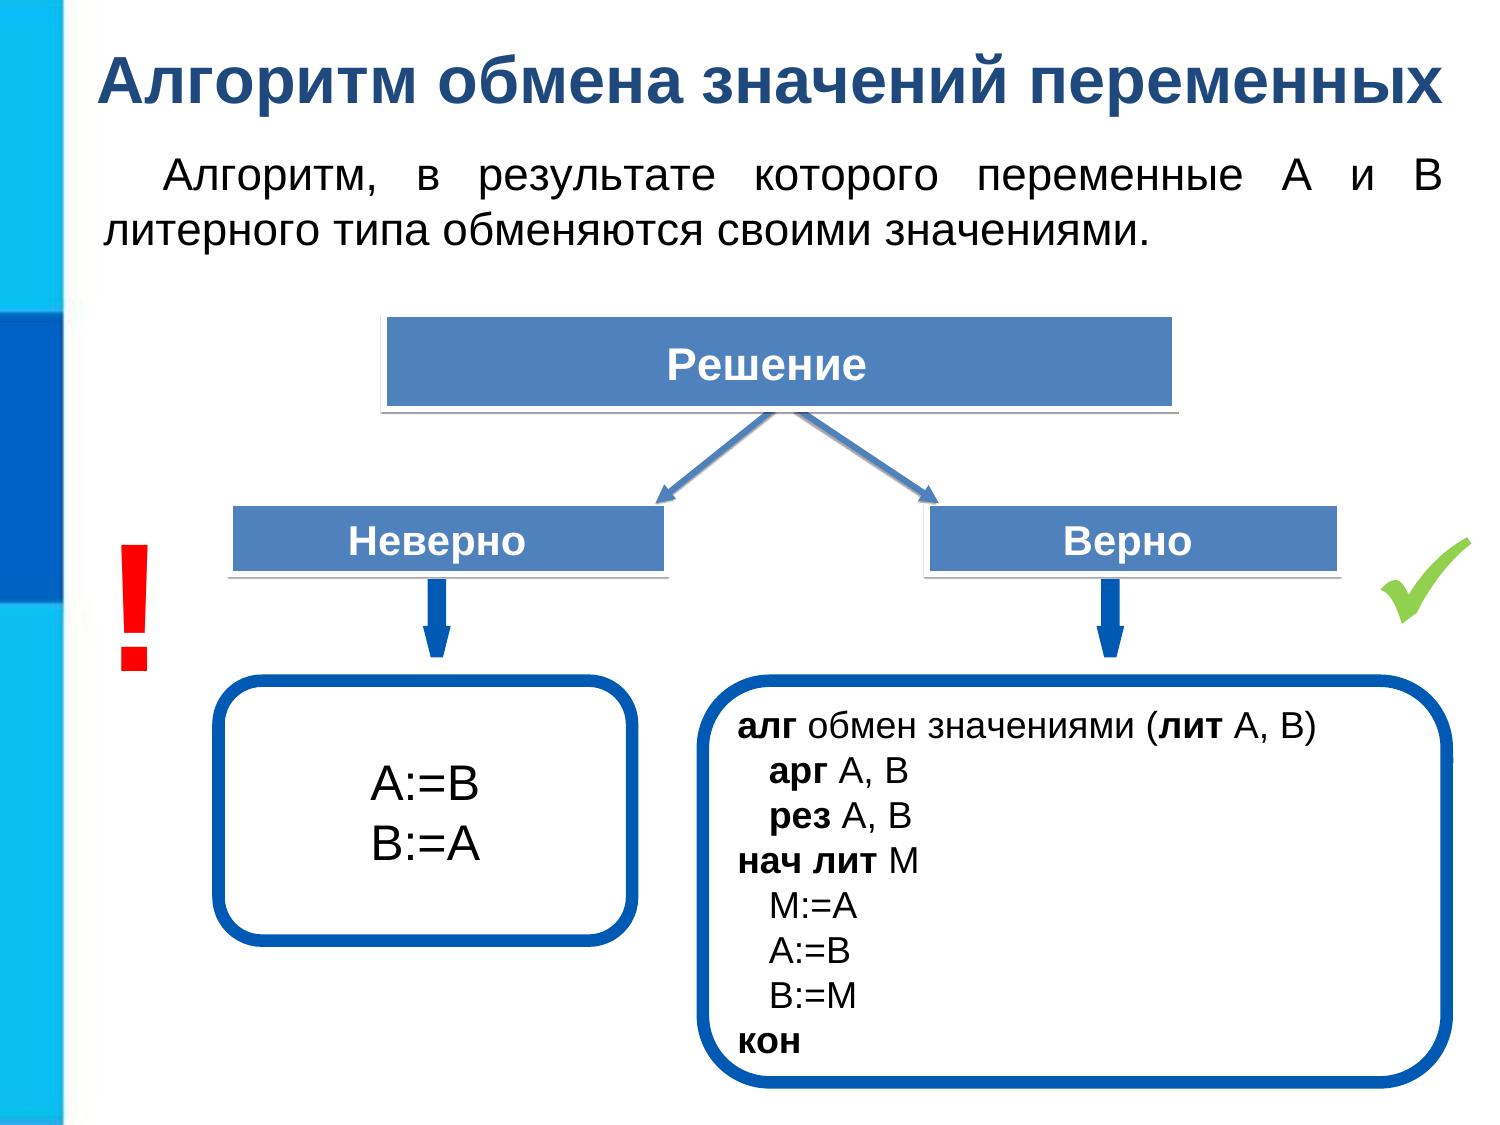

Алгоритм обмена значений переменных
Алгоритм, в результате которого переменные А и В литерного типа обменяются своими значениями.
Решение
!
Неверно
Верно

А:=В
В:=А
алг обмен значениями (лит А, В)
 арг А, В
 рез А, В
нач лит М
 М:=А
 А:=В
 В:=М
кон